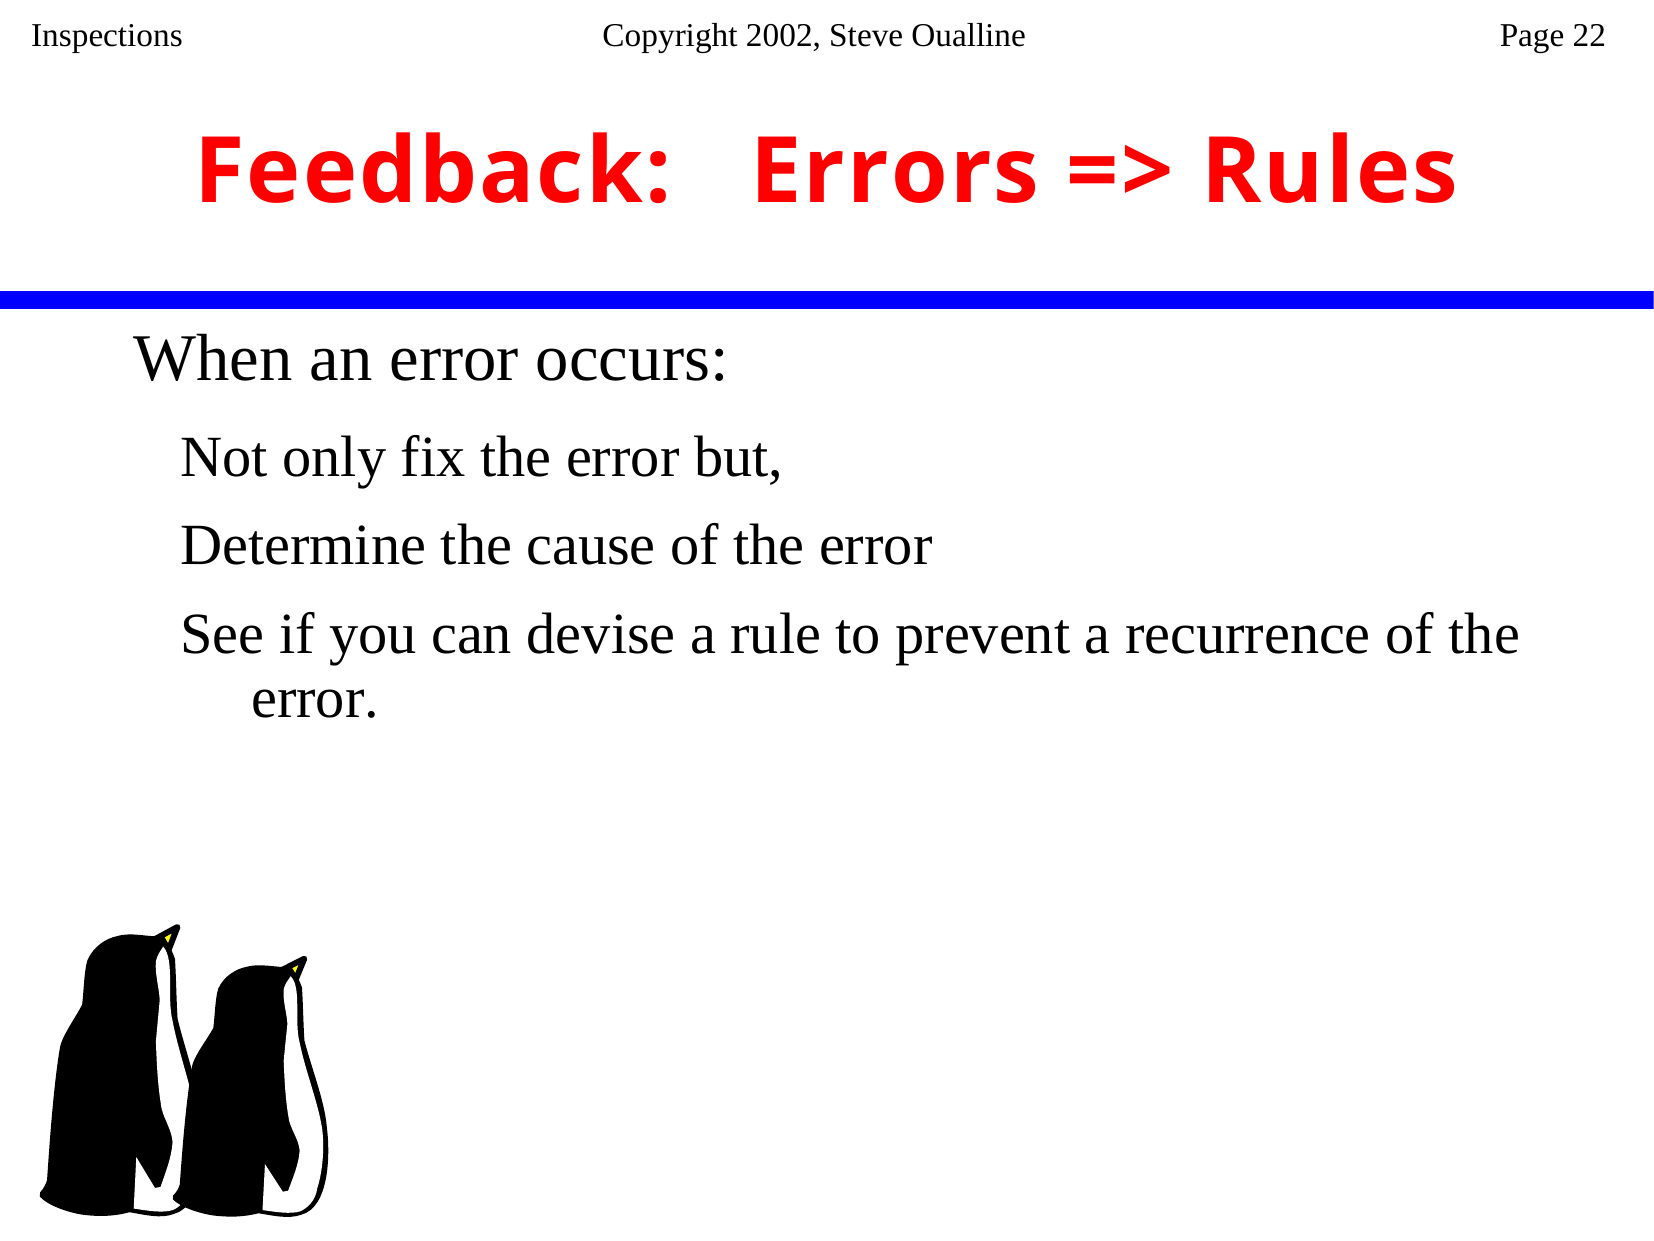

# Feedback: Errors => Rules
When an error occurs:
Not only fix the error but,
Determine the cause of the error
See if you can devise a rule to prevent a recurrence of the error.